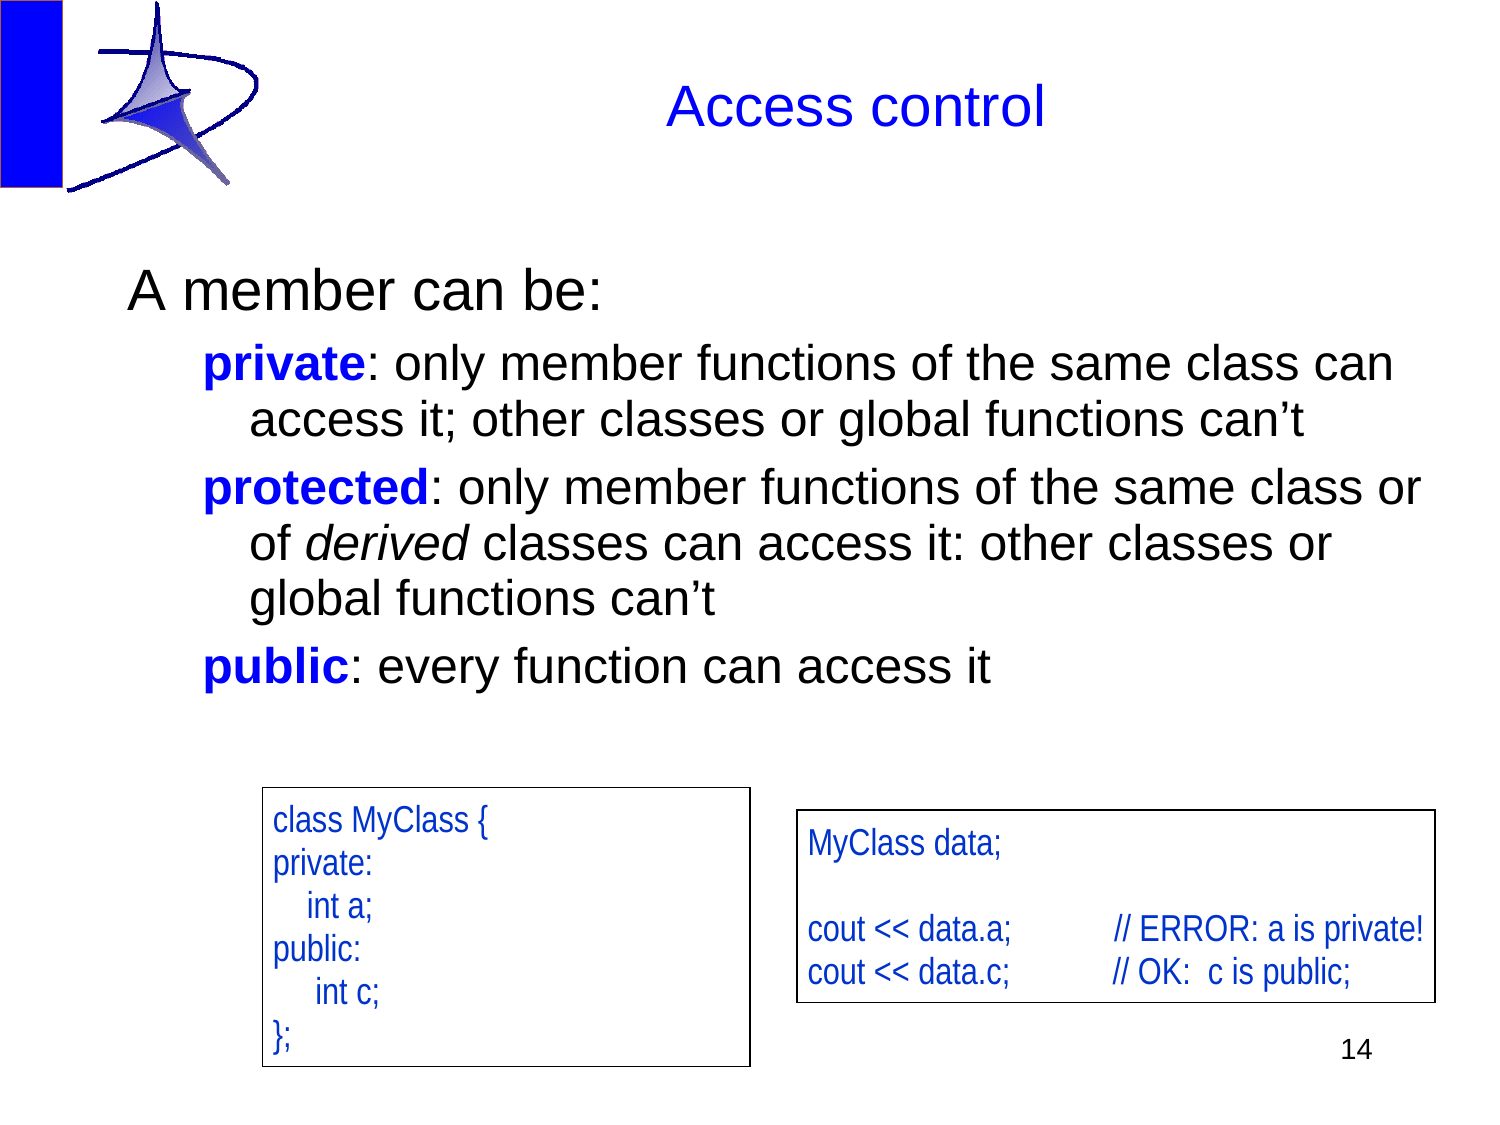

# Access control
A member can be:
private: only member functions of the same class can access it; other classes or global functions can’t
protected: only member functions of the same class or of derived classes can access it: other classes or global functions can’t
public: every function can access it
class MyClass {
private:
 int a;
public:
 int c;
};
MyClass data;
cout << data.a; // ERROR: a is private!
cout << data.c; // OK: c is public;
14